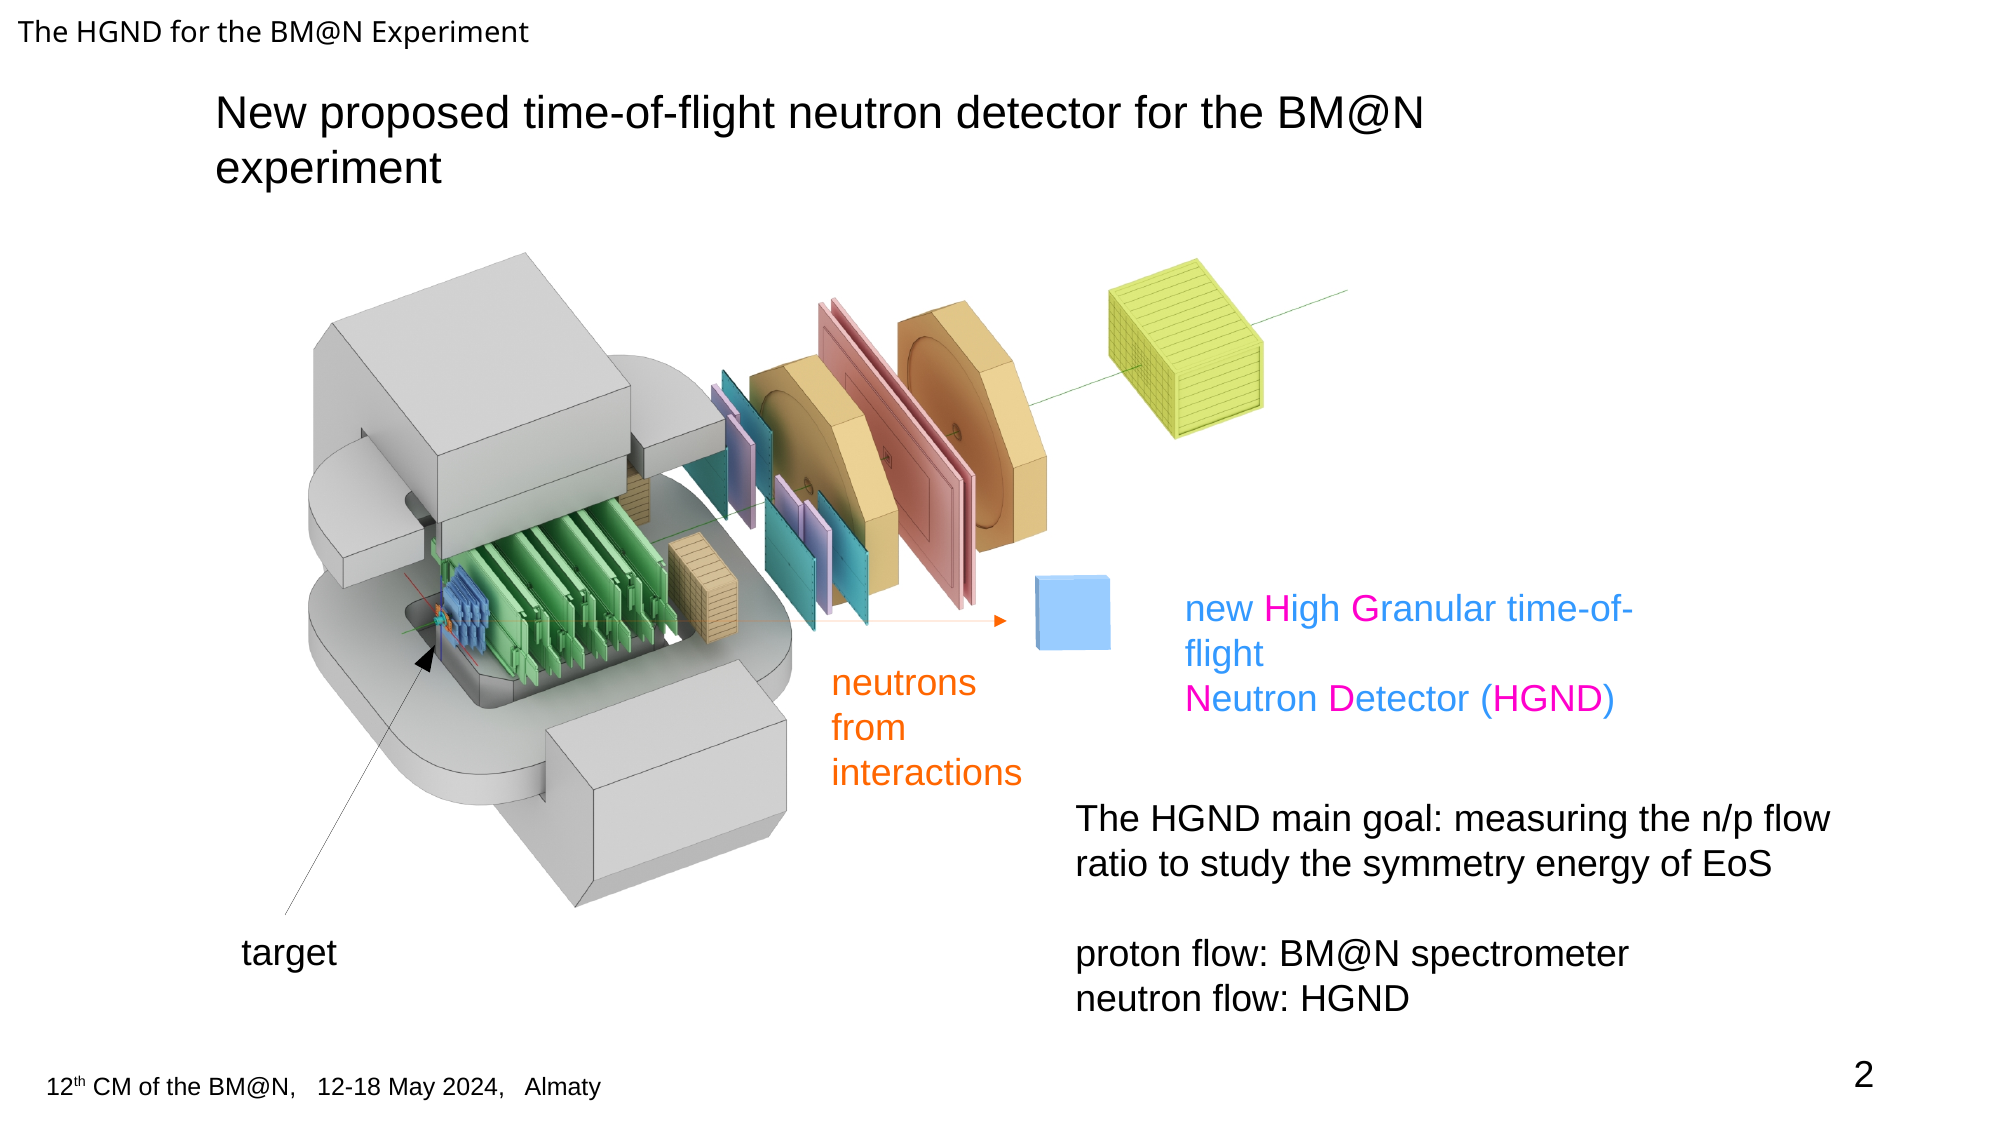

The HGND for the BM@N Experiment
New proposed time-of-flight neutron detector for the BM@N experiment
new High Granular time-of-flight
Neutron Detector (HGND)
neutrons
from
interactions
The HGND main goal: measuring the n/p flow ratio to study the symmetry energy of EoS
proton flow: BM@N spectrometer
neutron flow: HGND
target
12th CM of the BM@N, 12-18 May 2024, Almaty